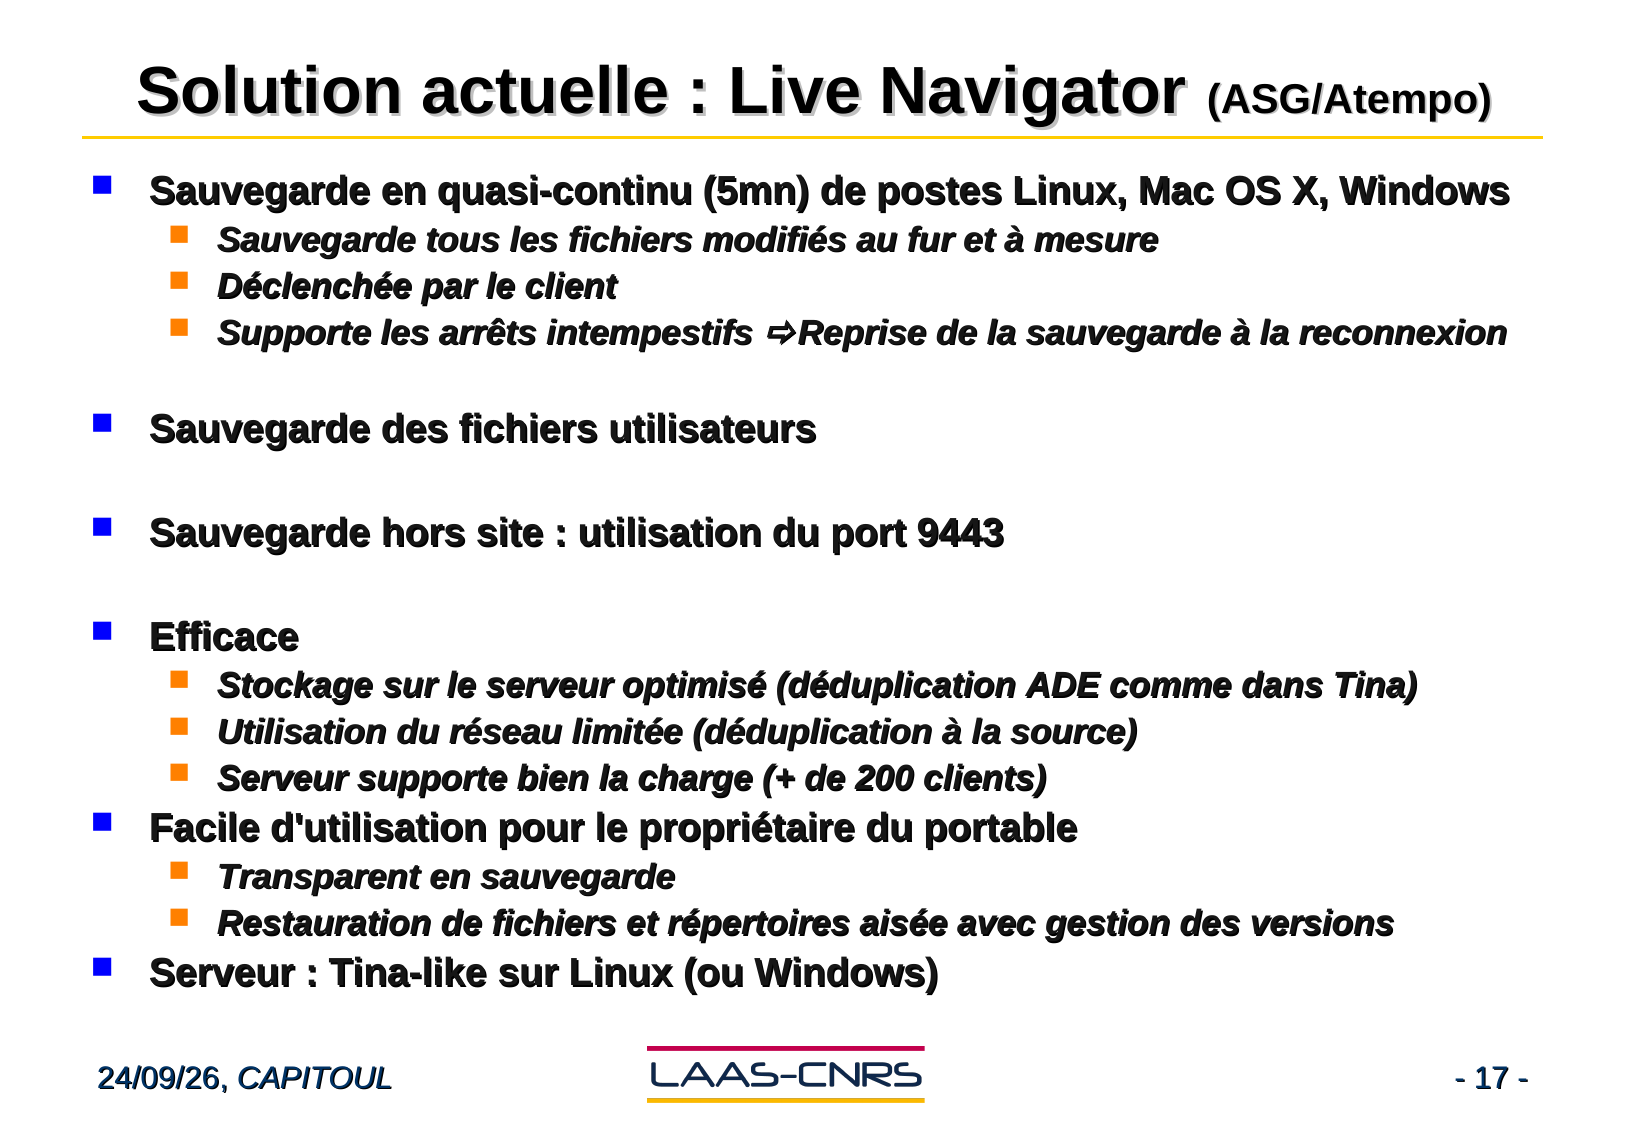

# Solution actuelle : Live Navigator (ASG/Atempo)
Sauvegarde en quasi-continu (5mn) de postes Linux, Mac OS X, Windows
Sauvegarde tous les fichiers modifiés au fur et à mesure
Déclenchée par le client
Supporte les arrêts intempestifs Reprise de la sauvegarde à la reconnexion
Sauvegarde des fichiers utilisateurs
Sauvegarde hors site : utilisation du port 9443
Efficace
Stockage sur le serveur optimisé (déduplication ADE comme dans Tina)
Utilisation du réseau limitée (déduplication à la source)
Serveur supporte bien la charge (+ de 200 clients)
Facile d'utilisation pour le propriétaire du portable
Transparent en sauvegarde
Restauration de fichiers et répertoires aisée avec gestion des versions
Serveur : Tina-like sur Linux (ou Windows)
 , CAPITOUL